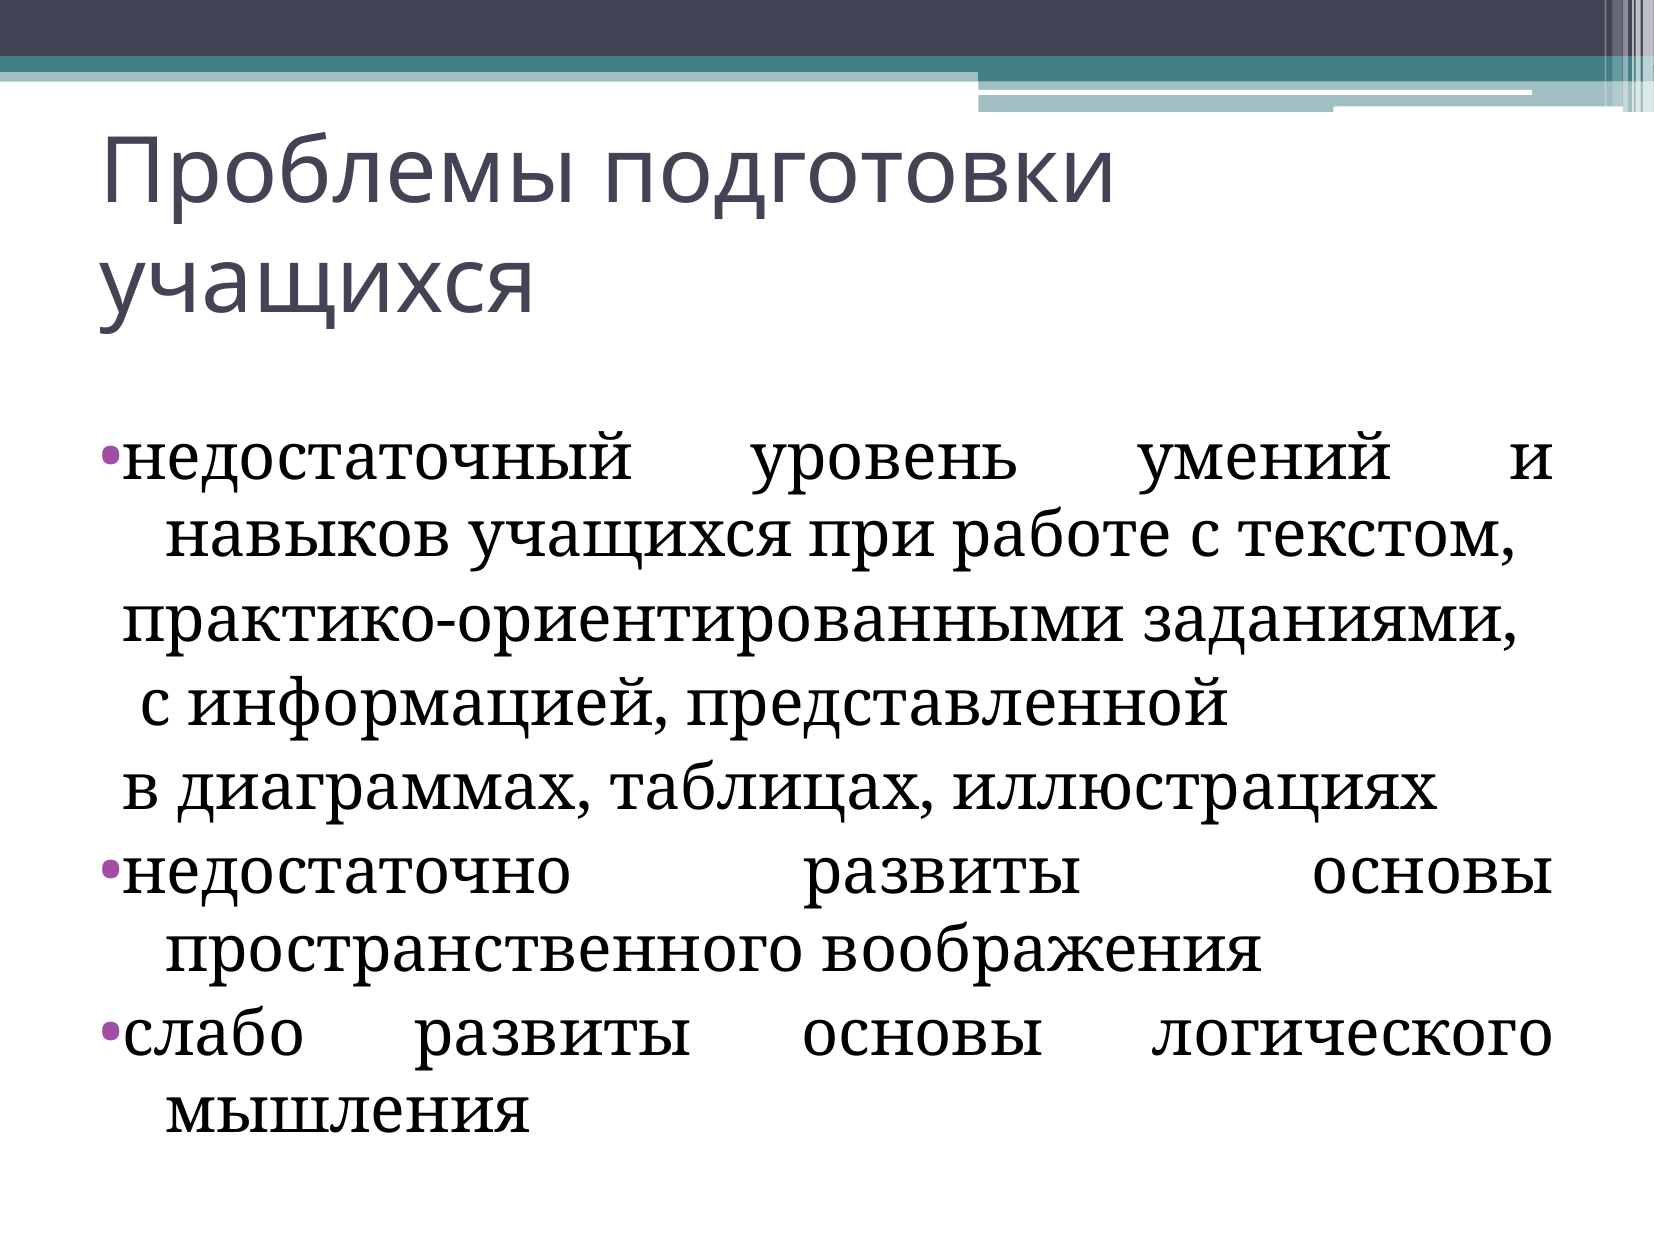

# Проблемы подготовки учащихся
недостаточный уровень умений и навыков учащихся при работе с текстом,
практико-ориентированными заданиями,
 с информацией, представленной
в диаграммах, таблицах, иллюстрациях
недостаточно развиты основы пространственного воображения
слабо развиты основы логического мышления